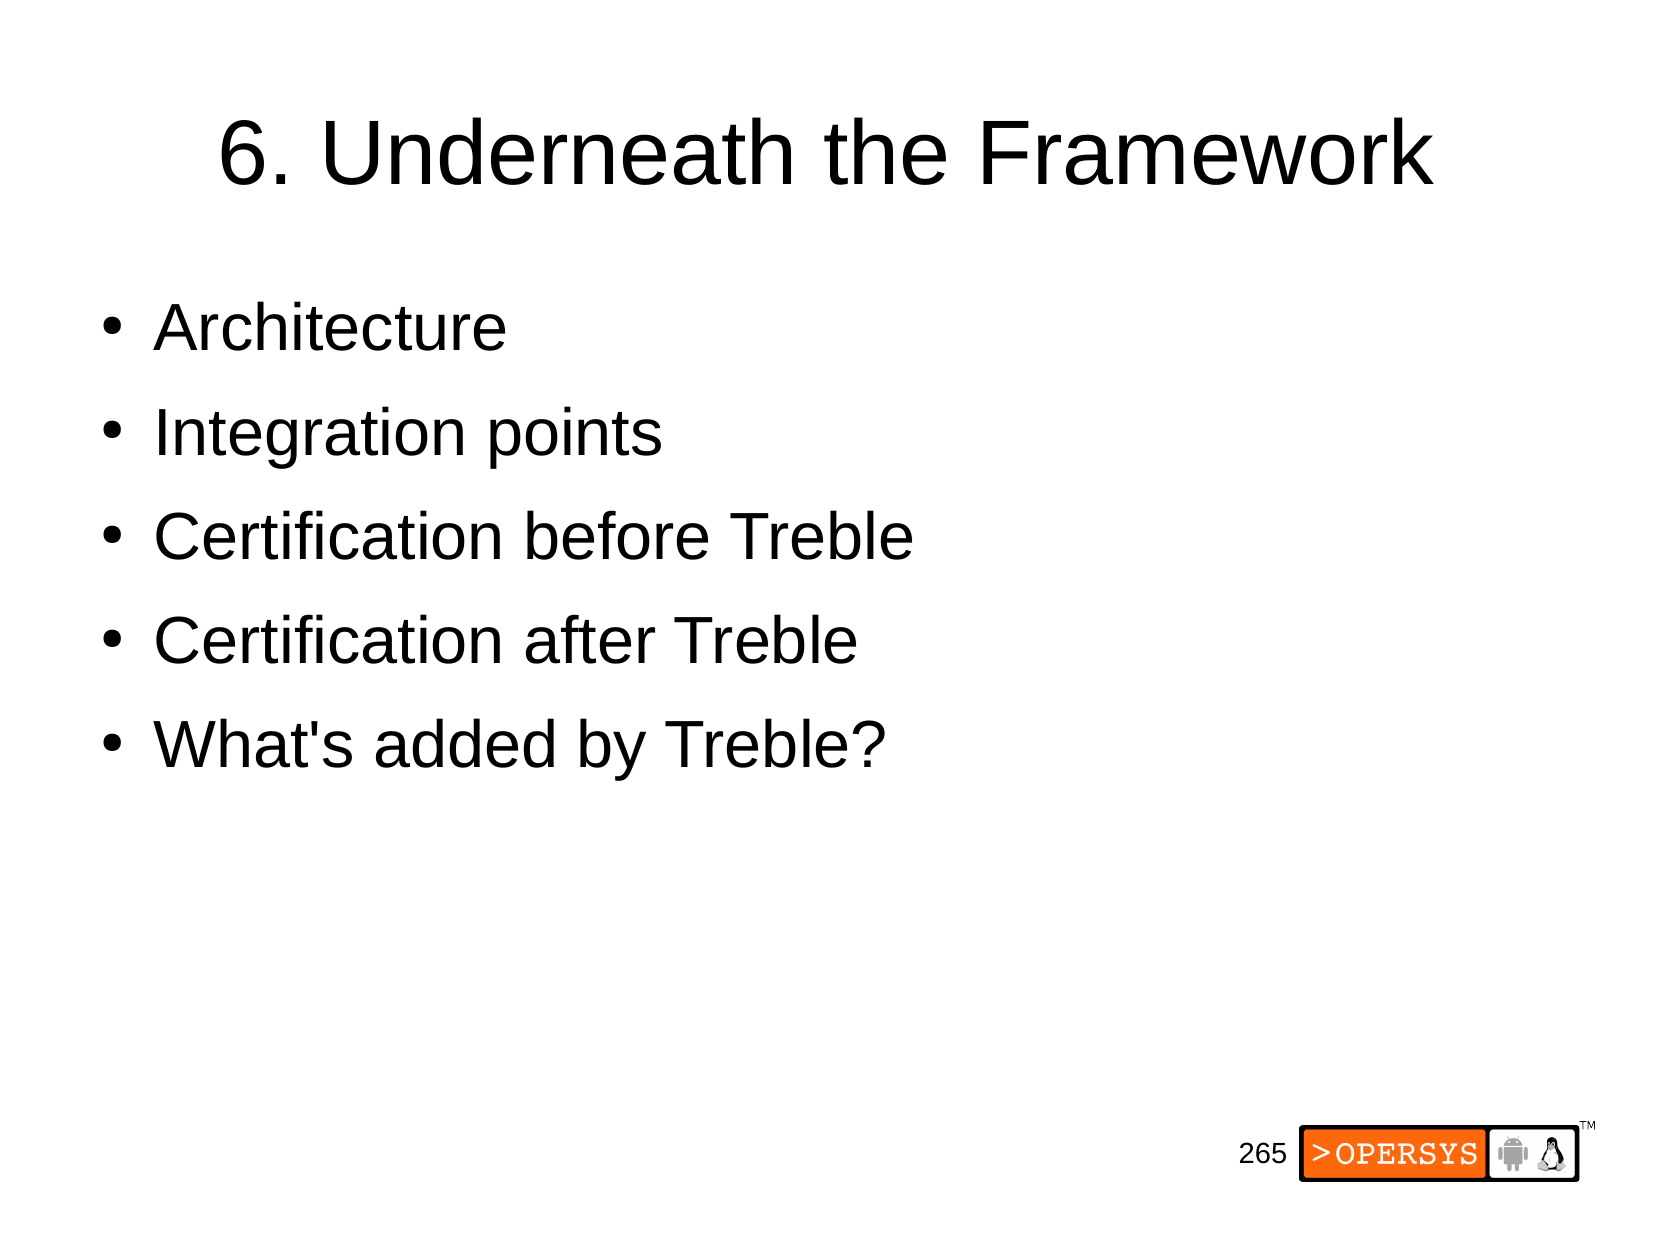

# 6. Underneath the Framework
Architecture
Integration points
Certification before Treble
Certification after Treble
What's added by Treble?